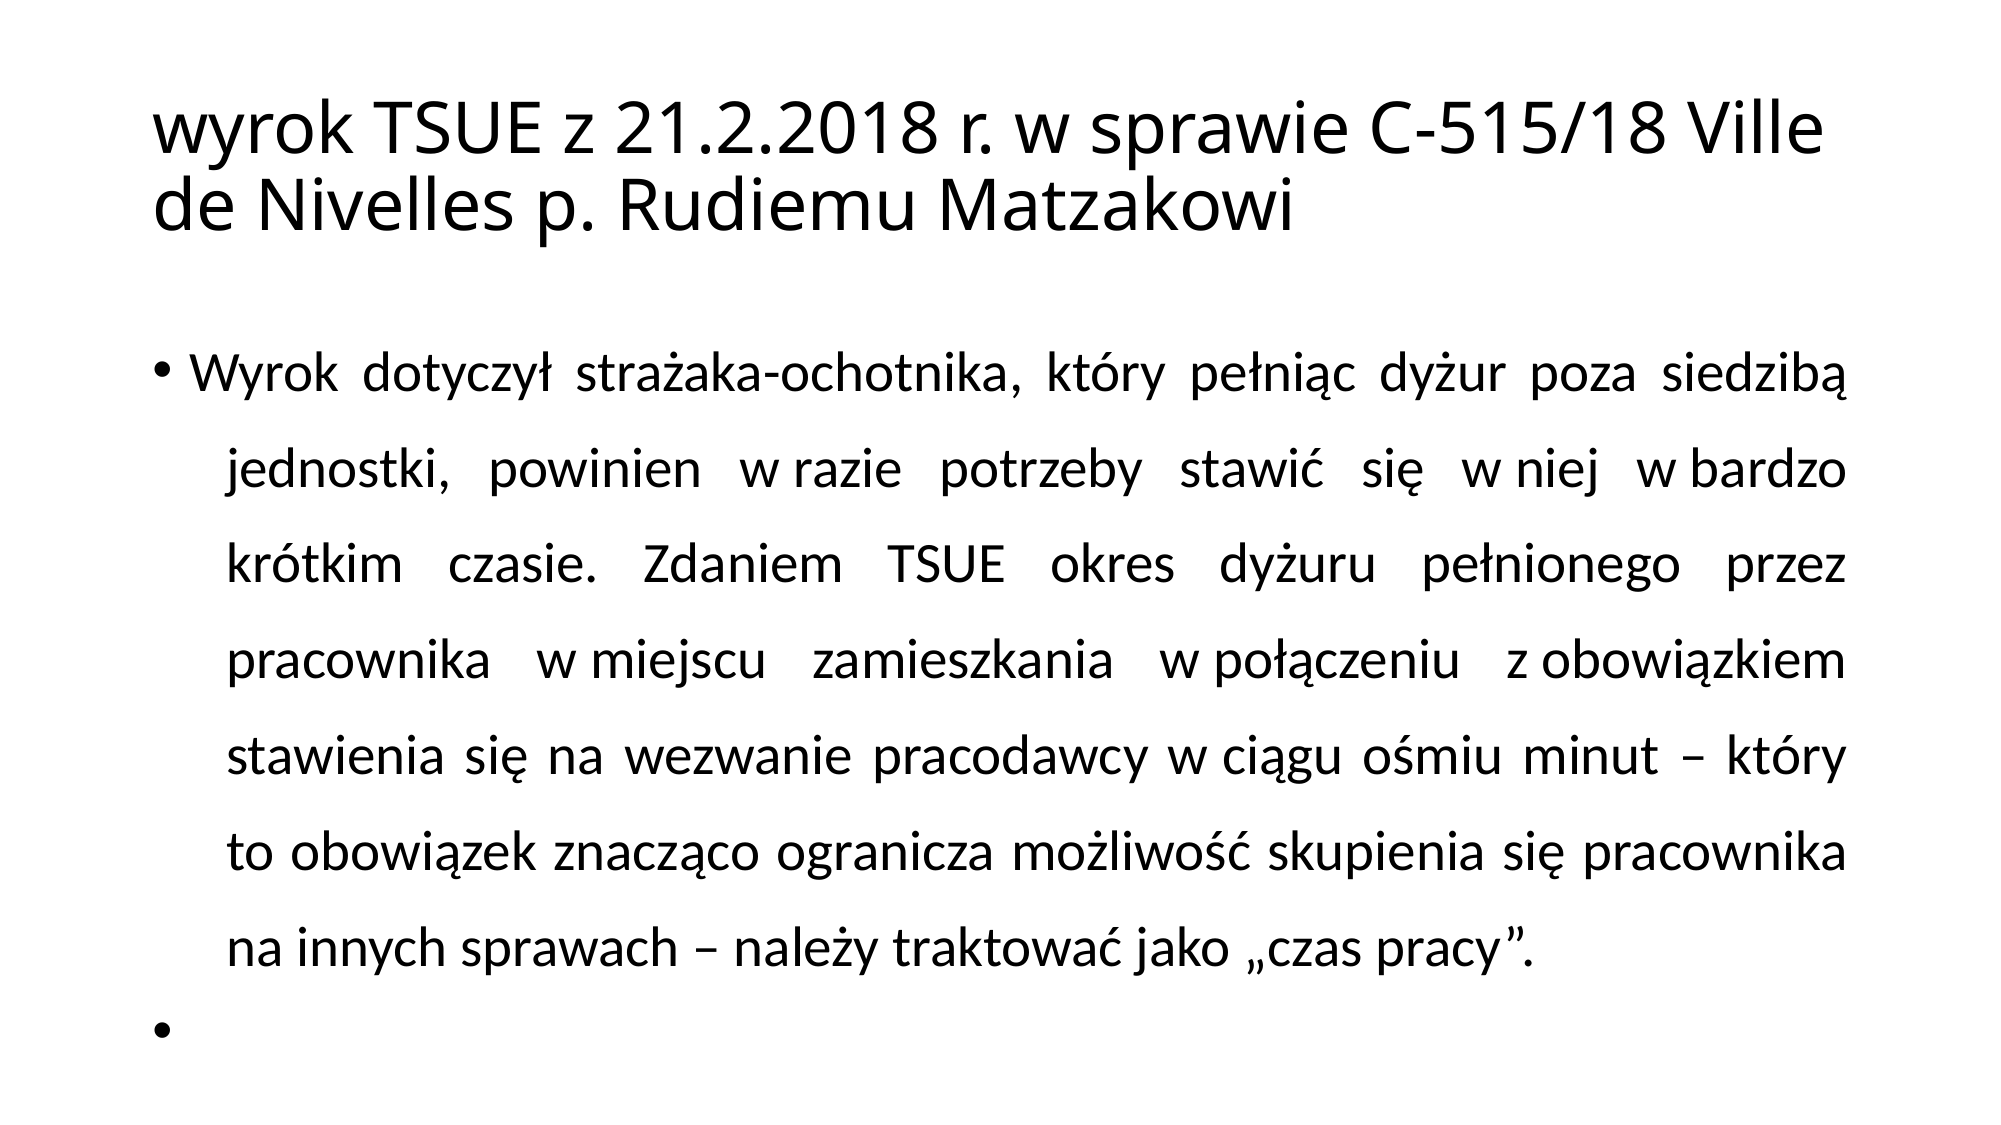

# wyrok TSUE z 21.2.2018 r. w sprawie C-515/18 Ville de Nivelles p. Rudiemu Matzakowi
Wyrok dotyczył strażaka-ochotnika, który pełniąc dyżur poza siedzibą jednostki, powinien w razie potrzeby stawić się w niej w bardzo krótkim czasie. Zdaniem TSUE okres dyżuru pełnionego przez pracownika w miejscu zamieszkania w połączeniu z obowiązkiem stawienia się na wezwanie pracodawcy w ciągu ośmiu minut – który to obowiązek znacząco ogranicza możliwość skupienia się pracownika na innych sprawach – należy traktować jako „czas pracy”.